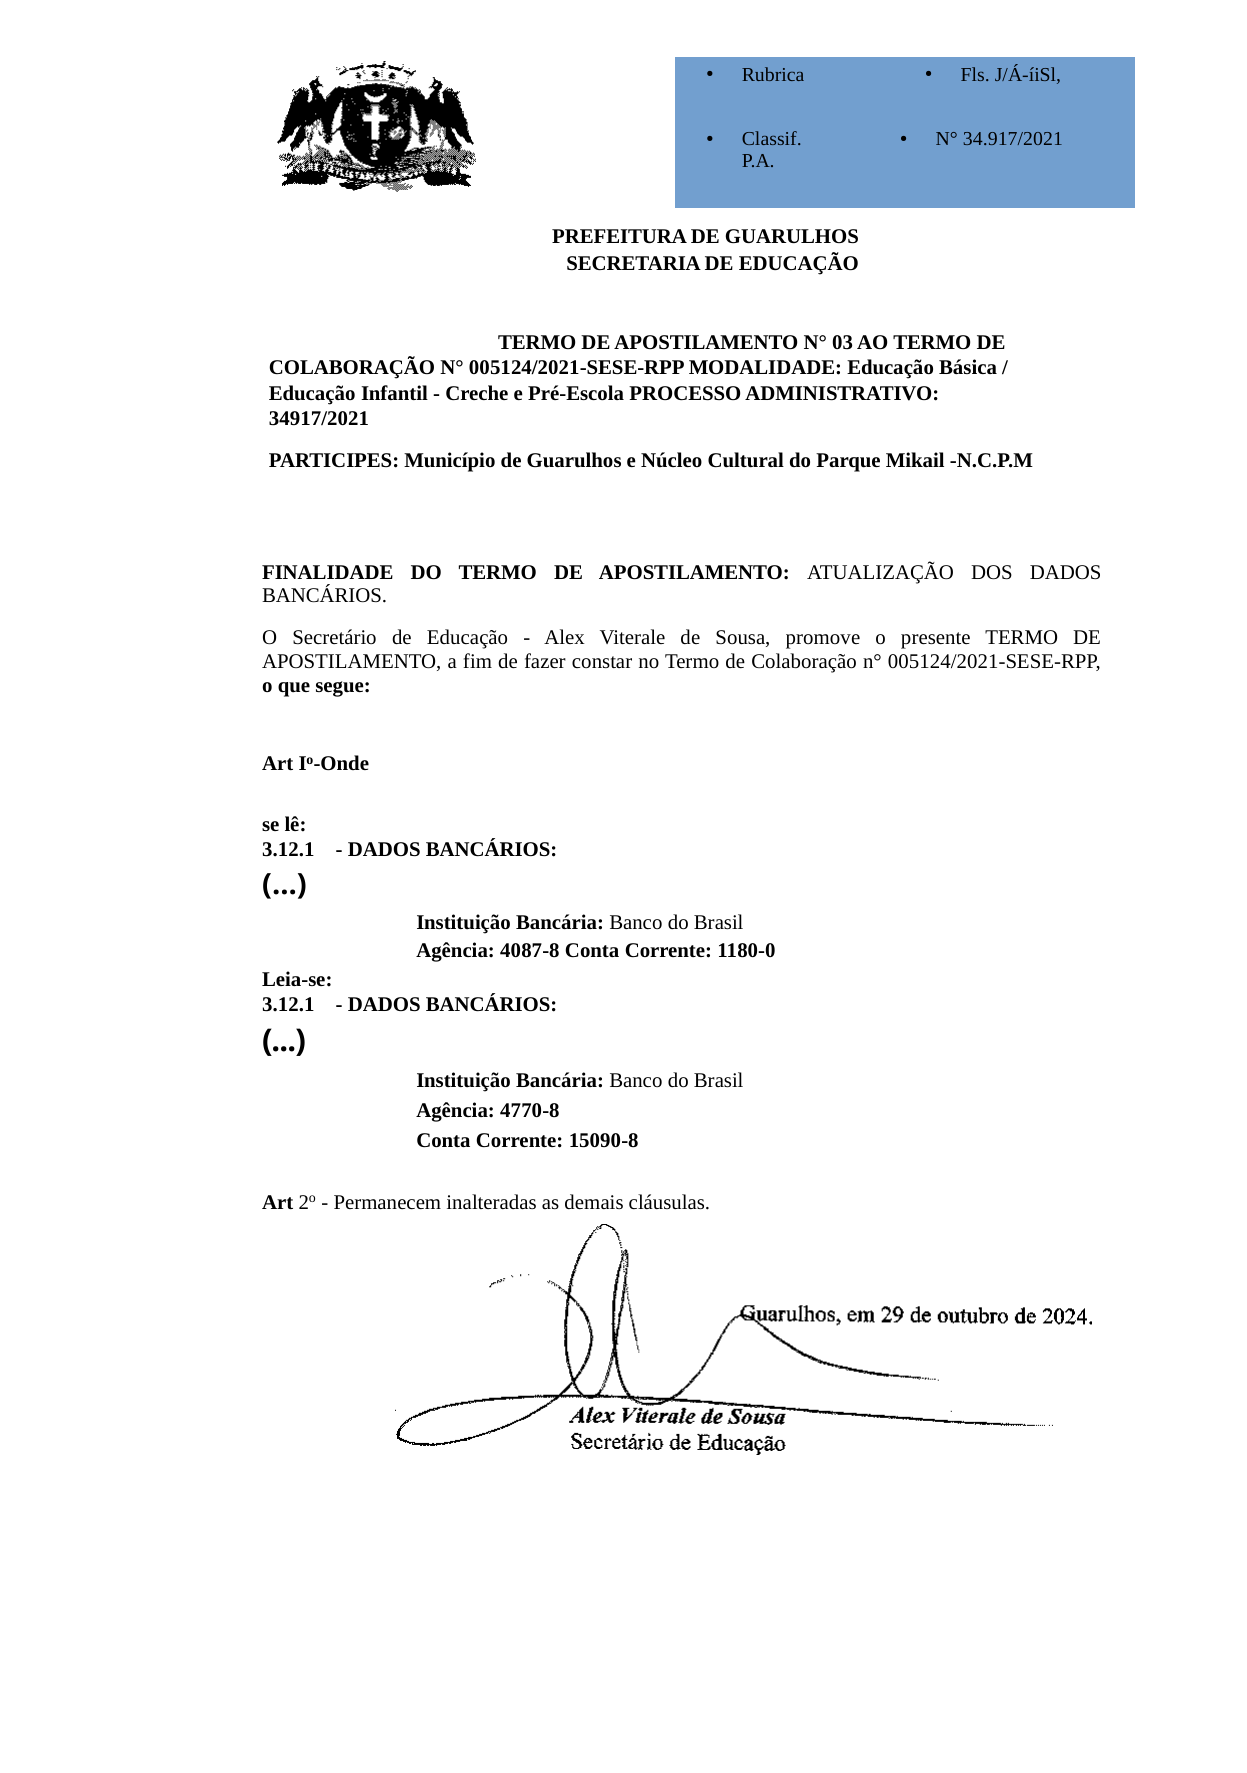

| Rubrica | Fls. J/Á-íiSl, |
| --- | --- |
| Classif. P.A. | N° 34.917/2021 |
PREFEITURA DE GUARULHOS SECRETARIA DE EDUCAÇÃO
TERMO DE APOSTILAMENTO N° 03 AO TERMO DE COLABORAÇÃO N° 005124/2021-SESE-RPP MODALIDADE: Educação Básica / Educação Infantil - Creche e Pré-Escola PROCESSO ADMINISTRATIVO: 34917/2021
PARTICIPES: Município de Guarulhos e Núcleo Cultural do Parque Mikail -N.C.P.M
FINALIDADE DO TERMO DE APOSTILAMENTO: ATUALIZAÇÃO DOS DADOS BANCÁRIOS.
O Secretário de Educação - Alex Viterale de Sousa, promove o presente TERMO DE APOSTILAMENTO, a fim de fazer constar no Termo de Colaboração n° 005124/2021-SESE-RPP, o que segue:
Art Io-Onde se lê:
3.12.1 - DADOS BANCÁRIOS:
(...)
Instituição Bancária: Banco do Brasil Agência: 4087-8 Conta Corrente: 1180-0
Leia-se:
3.12.1 - DADOS BANCÁRIOS:
(...)
Instituição Bancária: Banco do Brasil
Agência: 4770-8
Conta Corrente: 15090-8
Art 2o - Permanecem inalteradas as demais cláusulas.